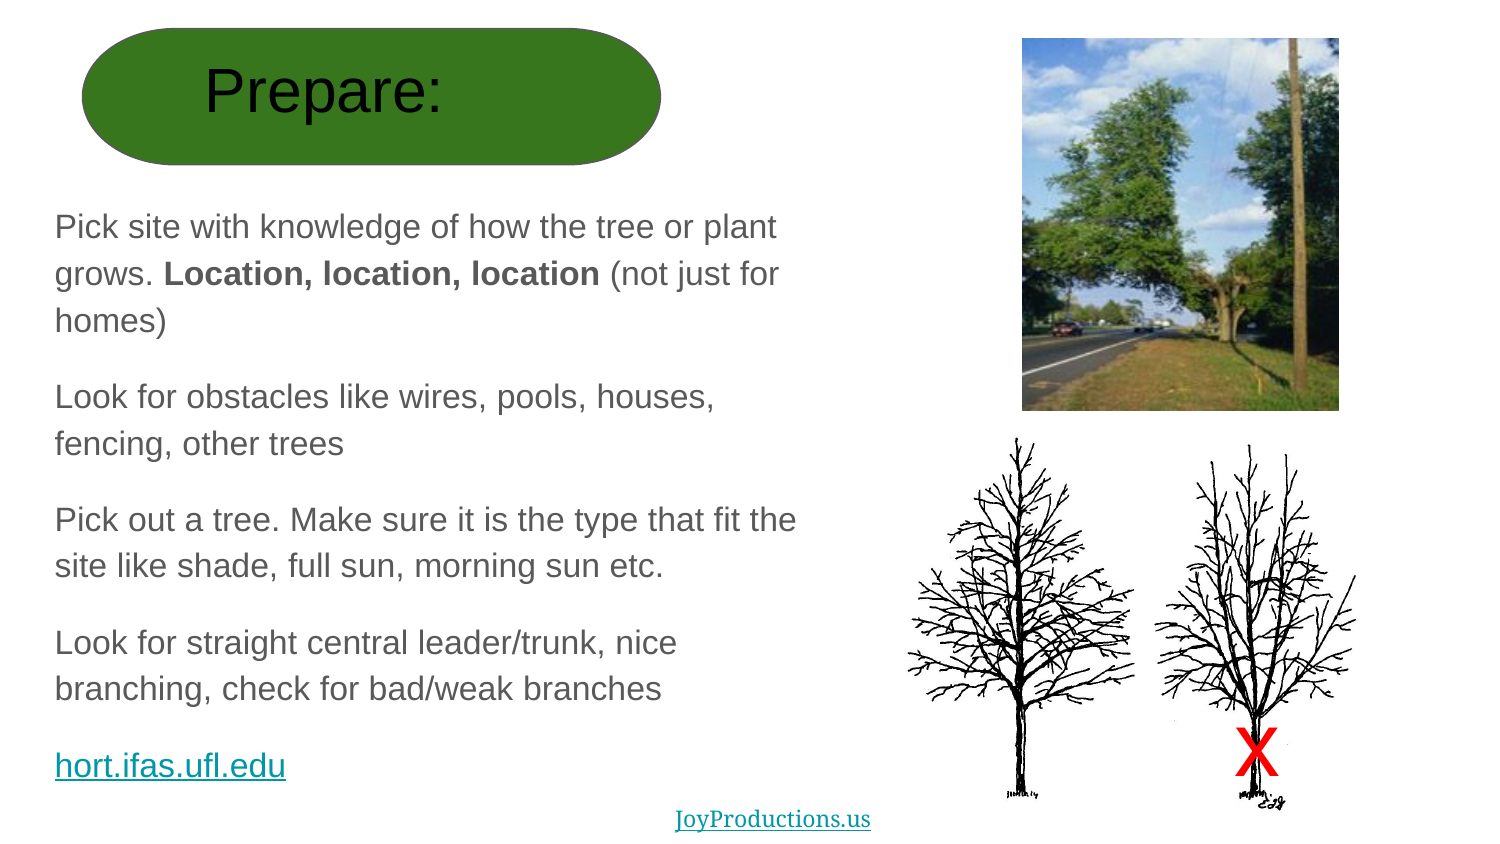

Prepare:
# Pick site with knowledge of how the tree or plant grows. Location, location, location (not just for homes)
Look for obstacles like wires, pools, houses, fencing, other trees
Pick out a tree. Make sure it is the type that fit the site like shade, full sun, morning sun etc.
Look for straight central leader/trunk, nice branching, check for bad/weak branches
hort.ifas.ufl.edu
x
JoyProductions.us